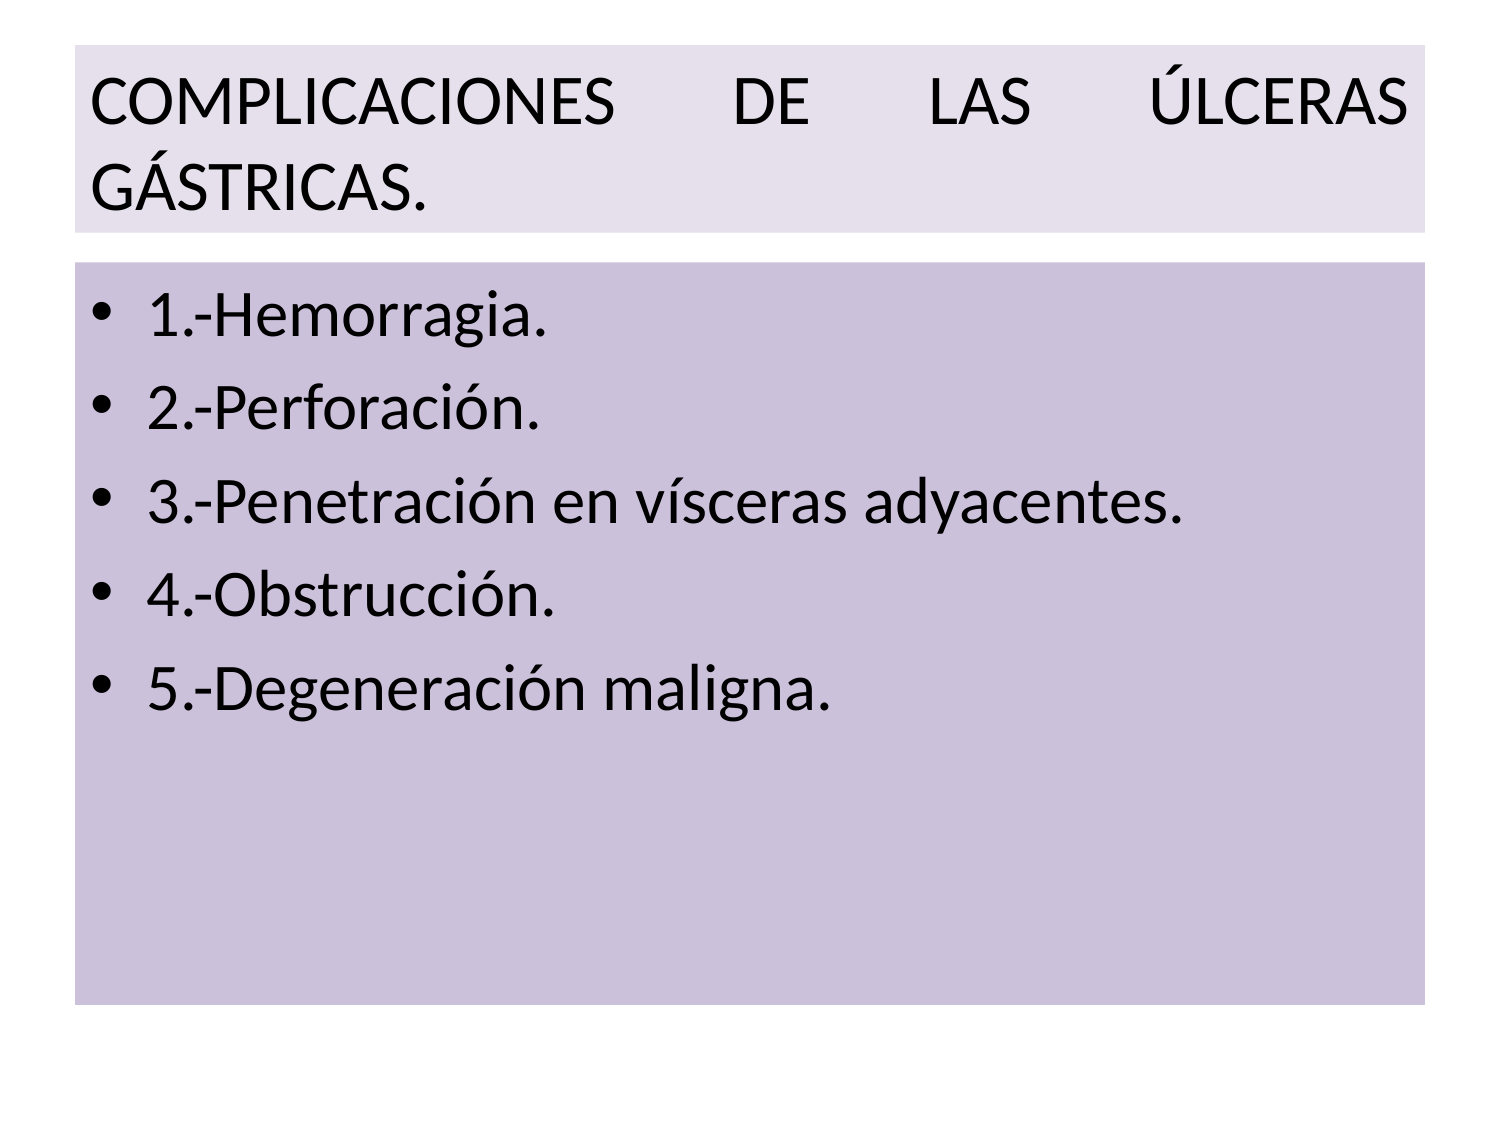

# COMPLICACIONES DE LAS ÚLCERAS GÁSTRICAS.
1.-Hemorragia.
2.-Perforación.
3.-Penetración en vísceras adyacentes.
4.-Obstrucción.
5.-Degeneración maligna.